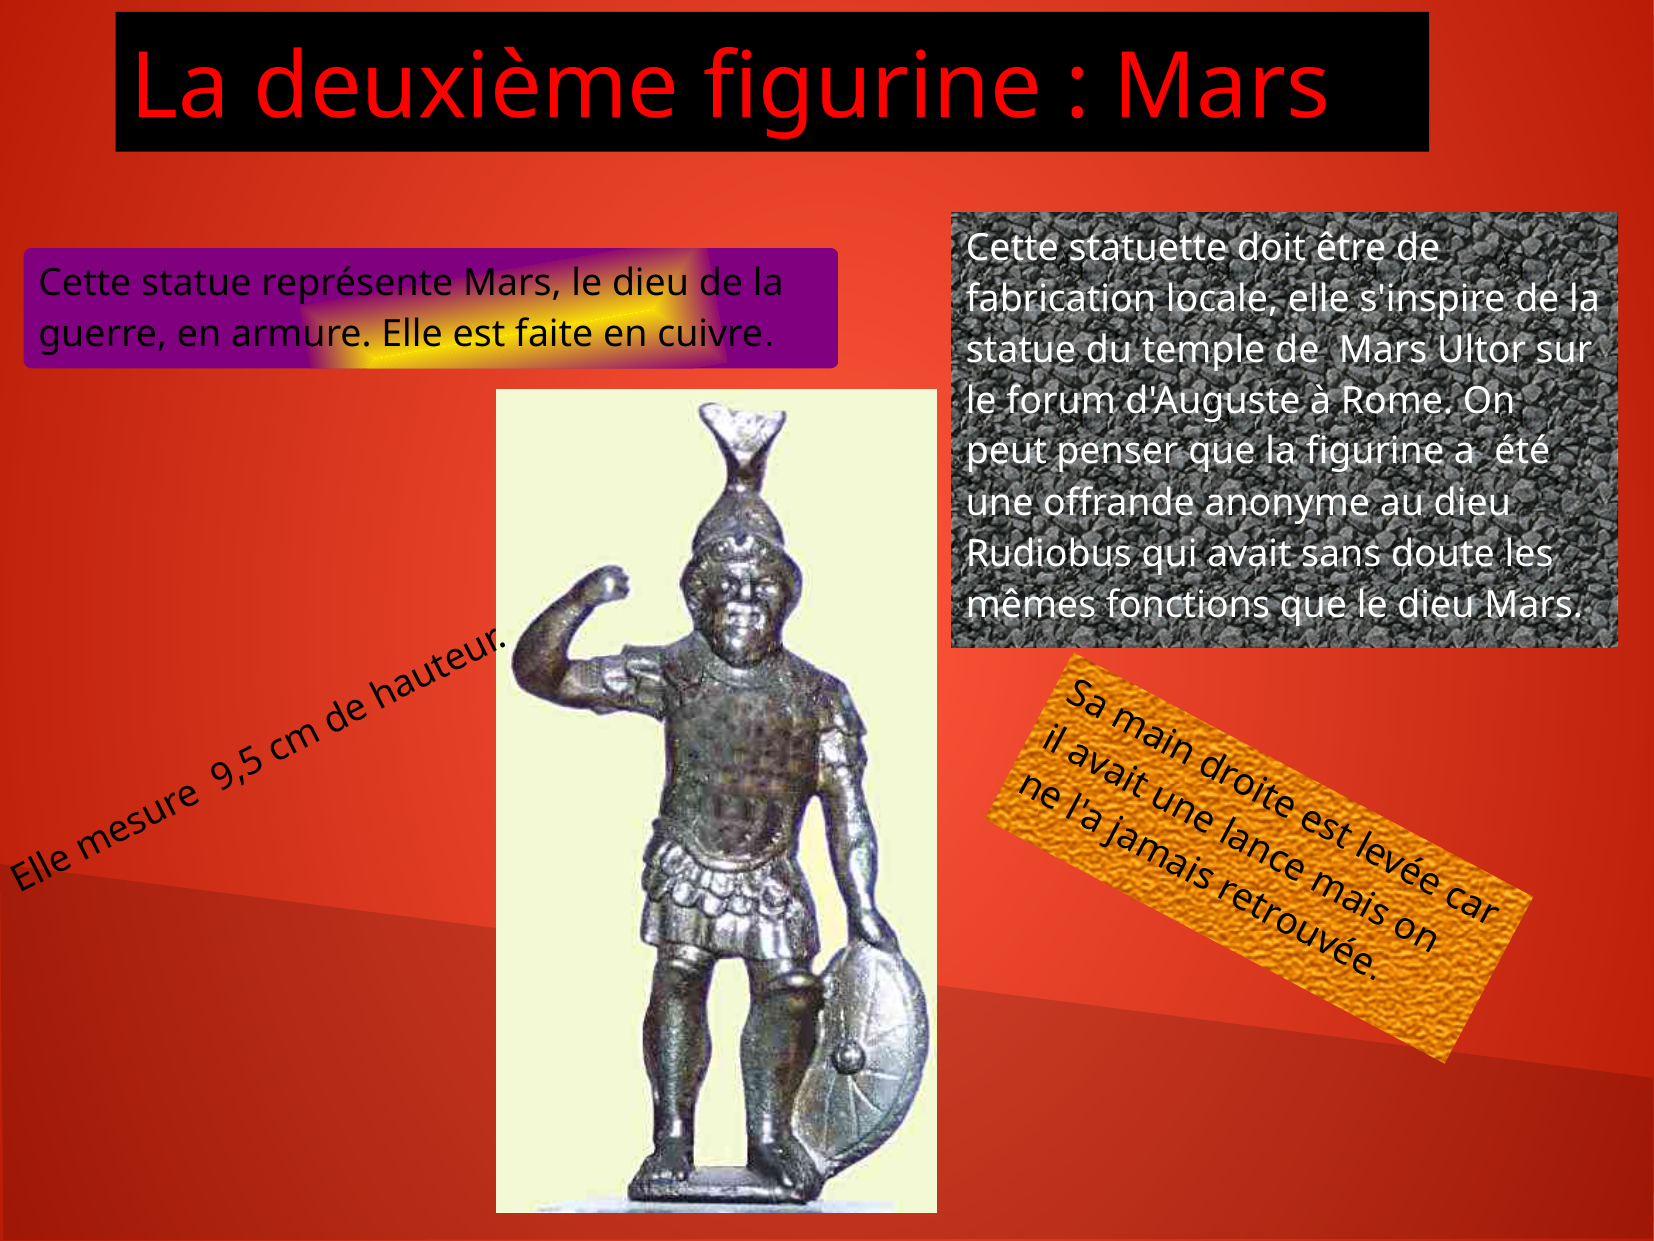

La deuxième figurine : Mars
Cette statuette doit être de fabrication locale, elle s'inspire de la statue du temple de Mars Ultor sur le forum d'Auguste à Rome. On peut penser que la figurine a été une offrande anonyme au dieu Rudiobus qui avait sans doute les mêmes fonctions que le dieu Mars.
Cette statue représente Mars, le dieu de la guerre, en armure. Elle est faite en cuivre.
Elle mesure 9,5 cm de hauteur.
Sa main droite est levée car il avait une lance mais on ne l'a jamais retrouvée.